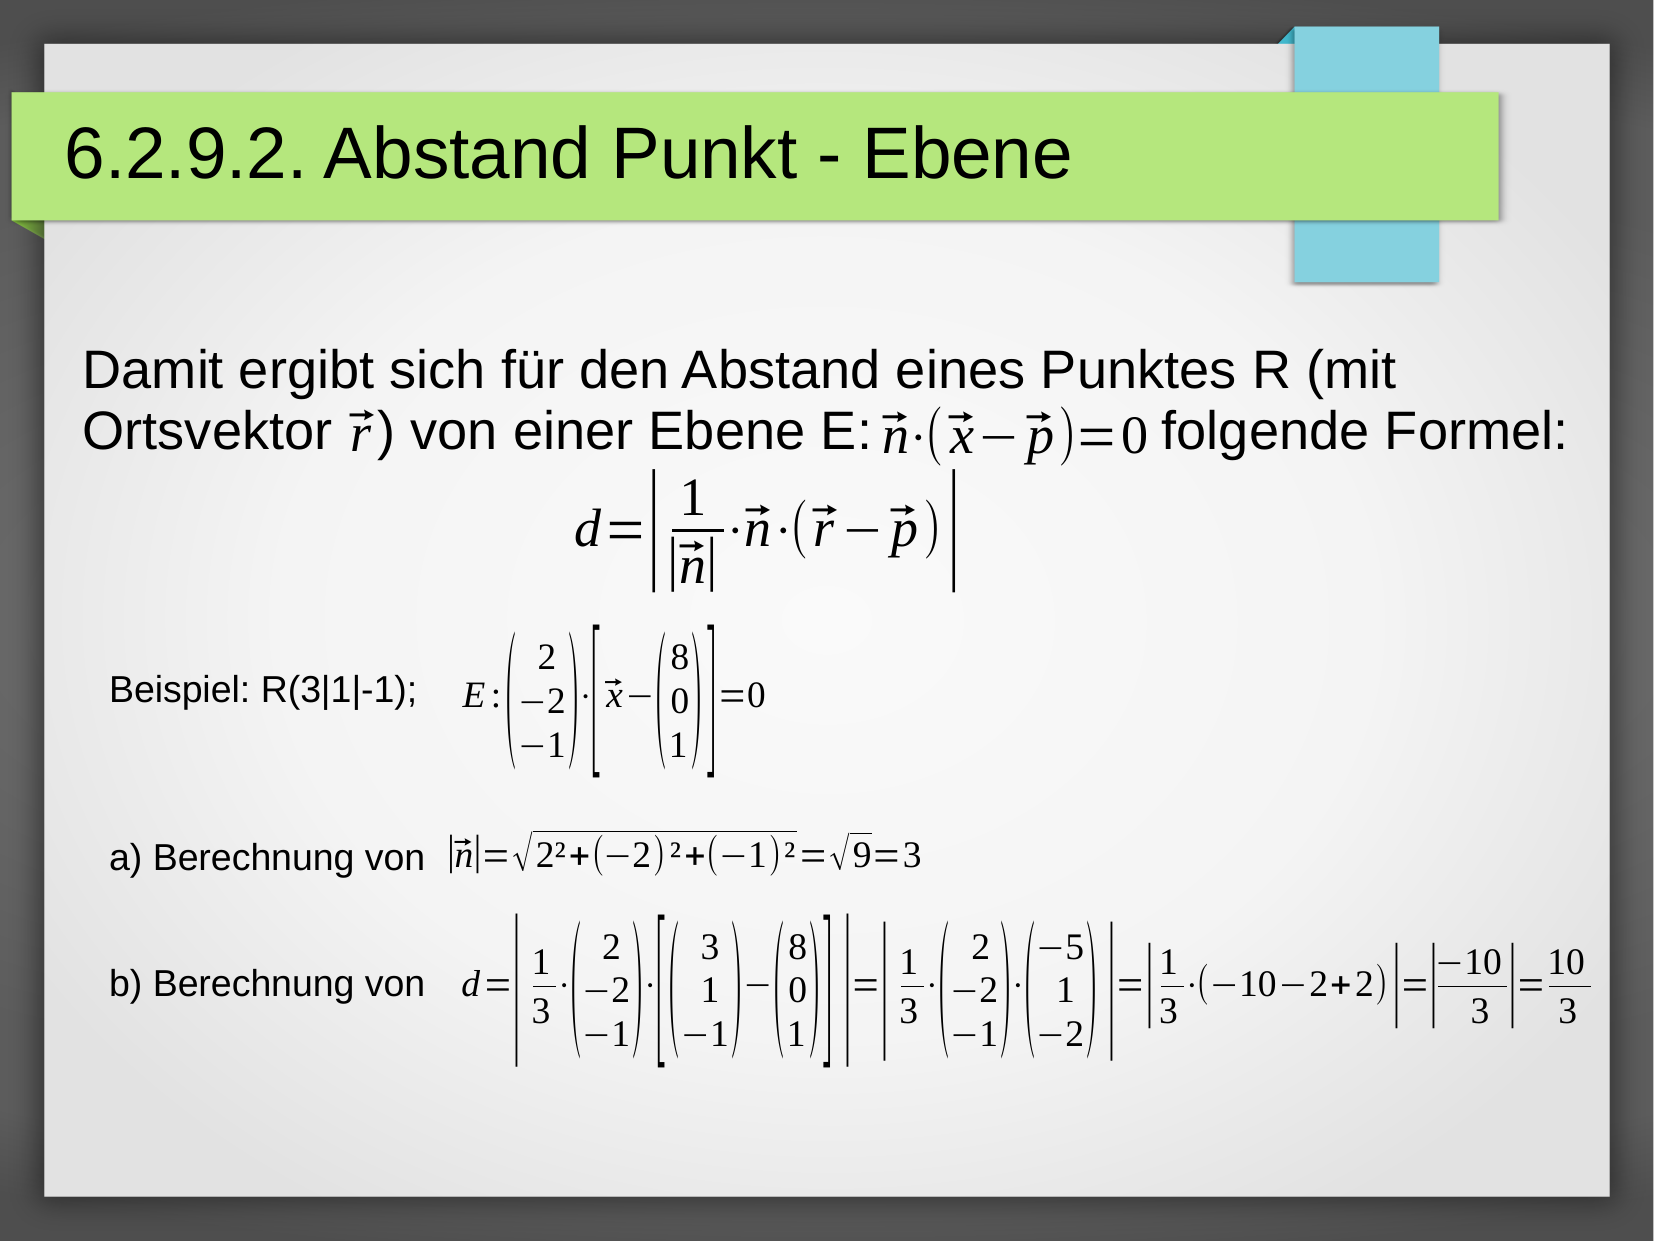

6.2.9.2. Abstand Punkt - Ebene
# Damit ergibt sich für den Abstand eines Punktes R (mit Ortsvektor ) von einer Ebene E: 				 folgende Formel:
Beispiel: R(3|1|-1);
a) Berechnung von
b) Berechnung von